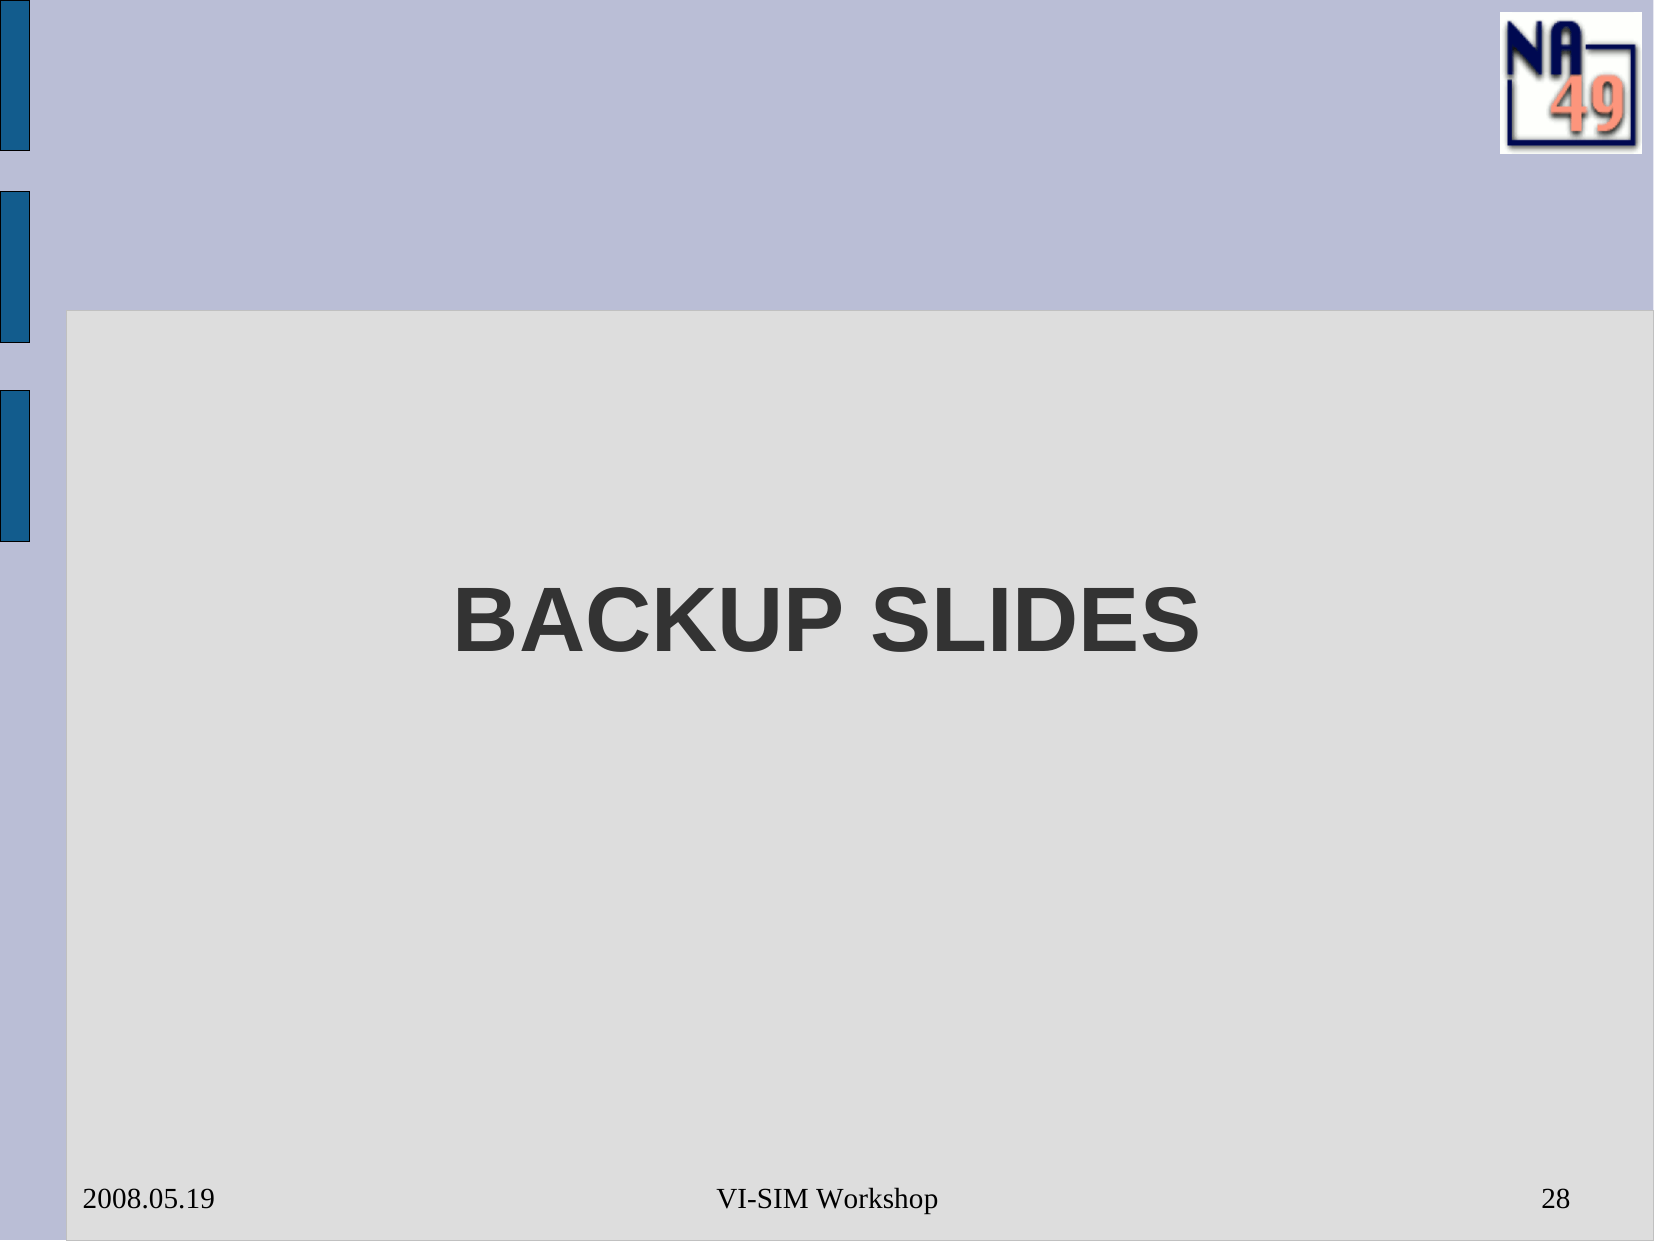

# BACKUP SLIDES
2008.05.19
VI-SIM Workshop
28